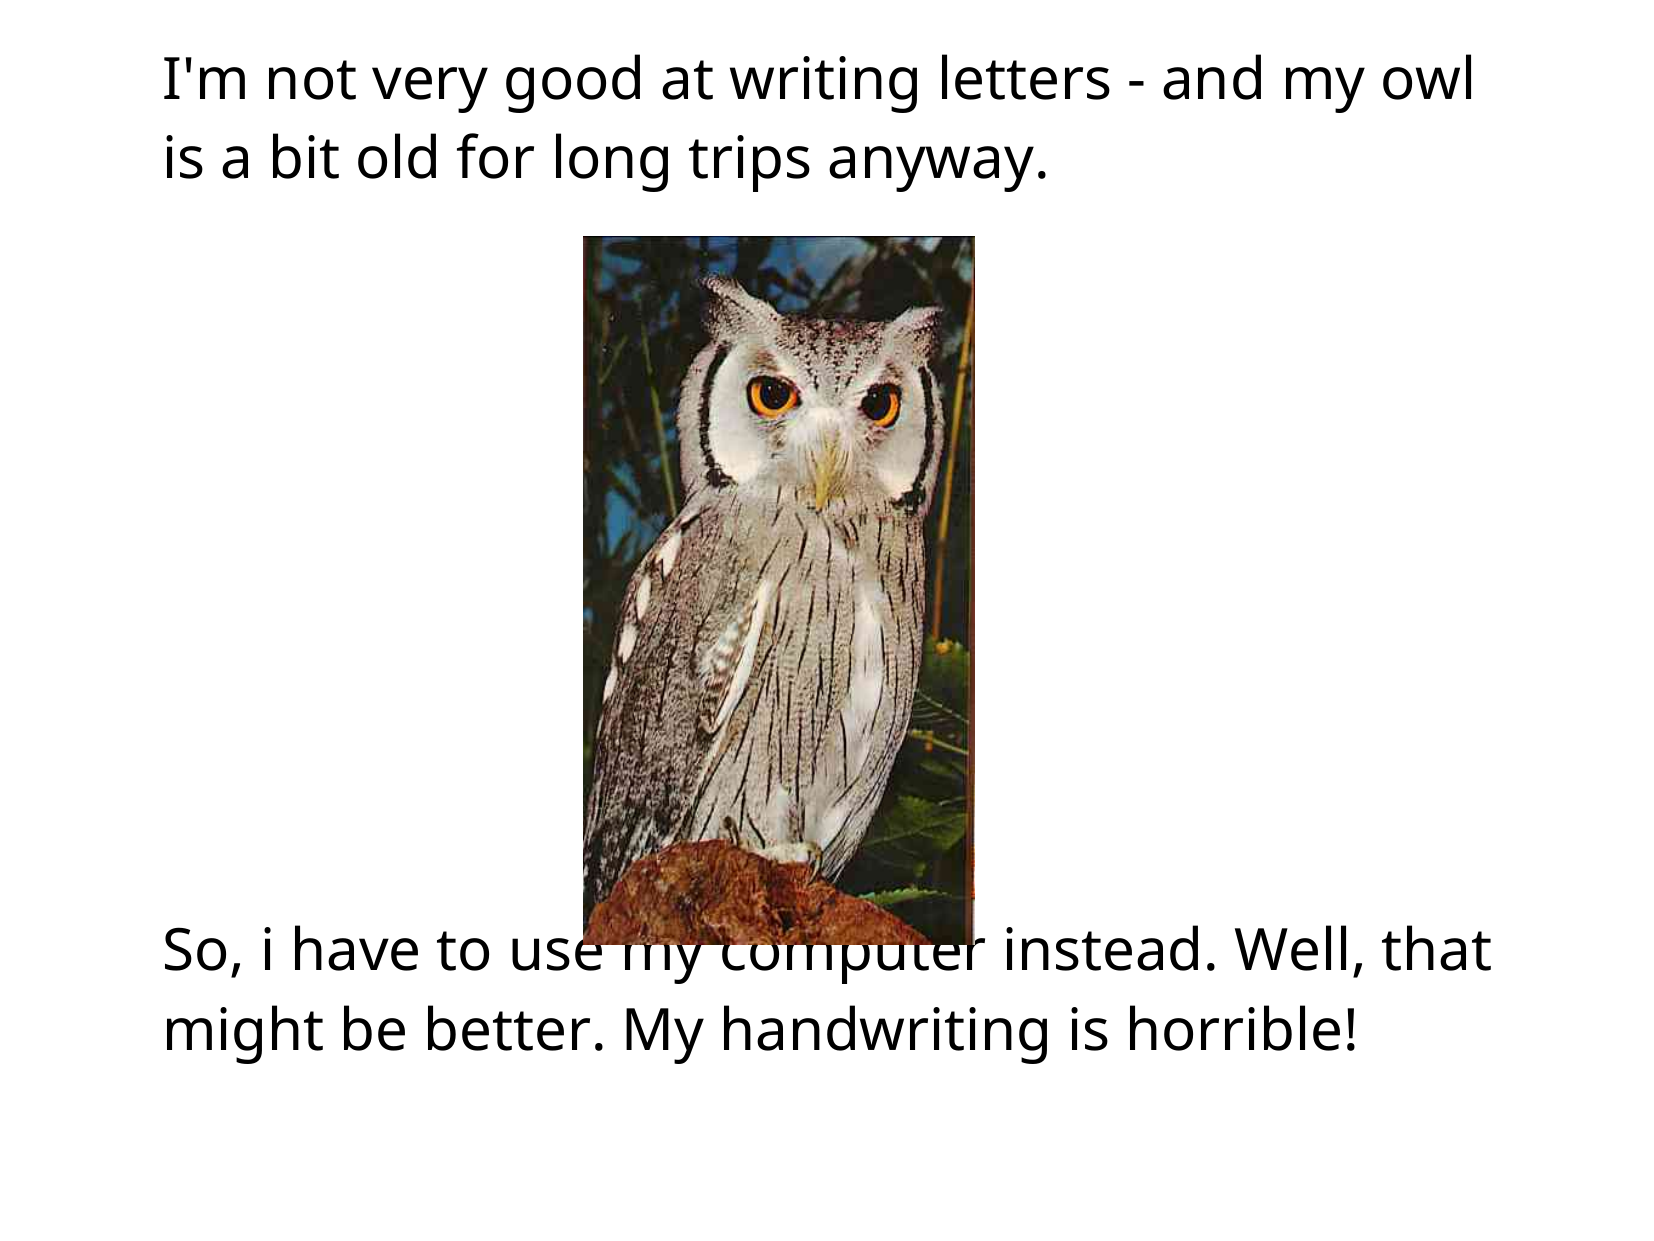

I'm not very good at writing letters - and my owl
is a bit old for long trips anyway.
So, i have to use my computer instead. Well, that
might be better. My handwriting is horrible!